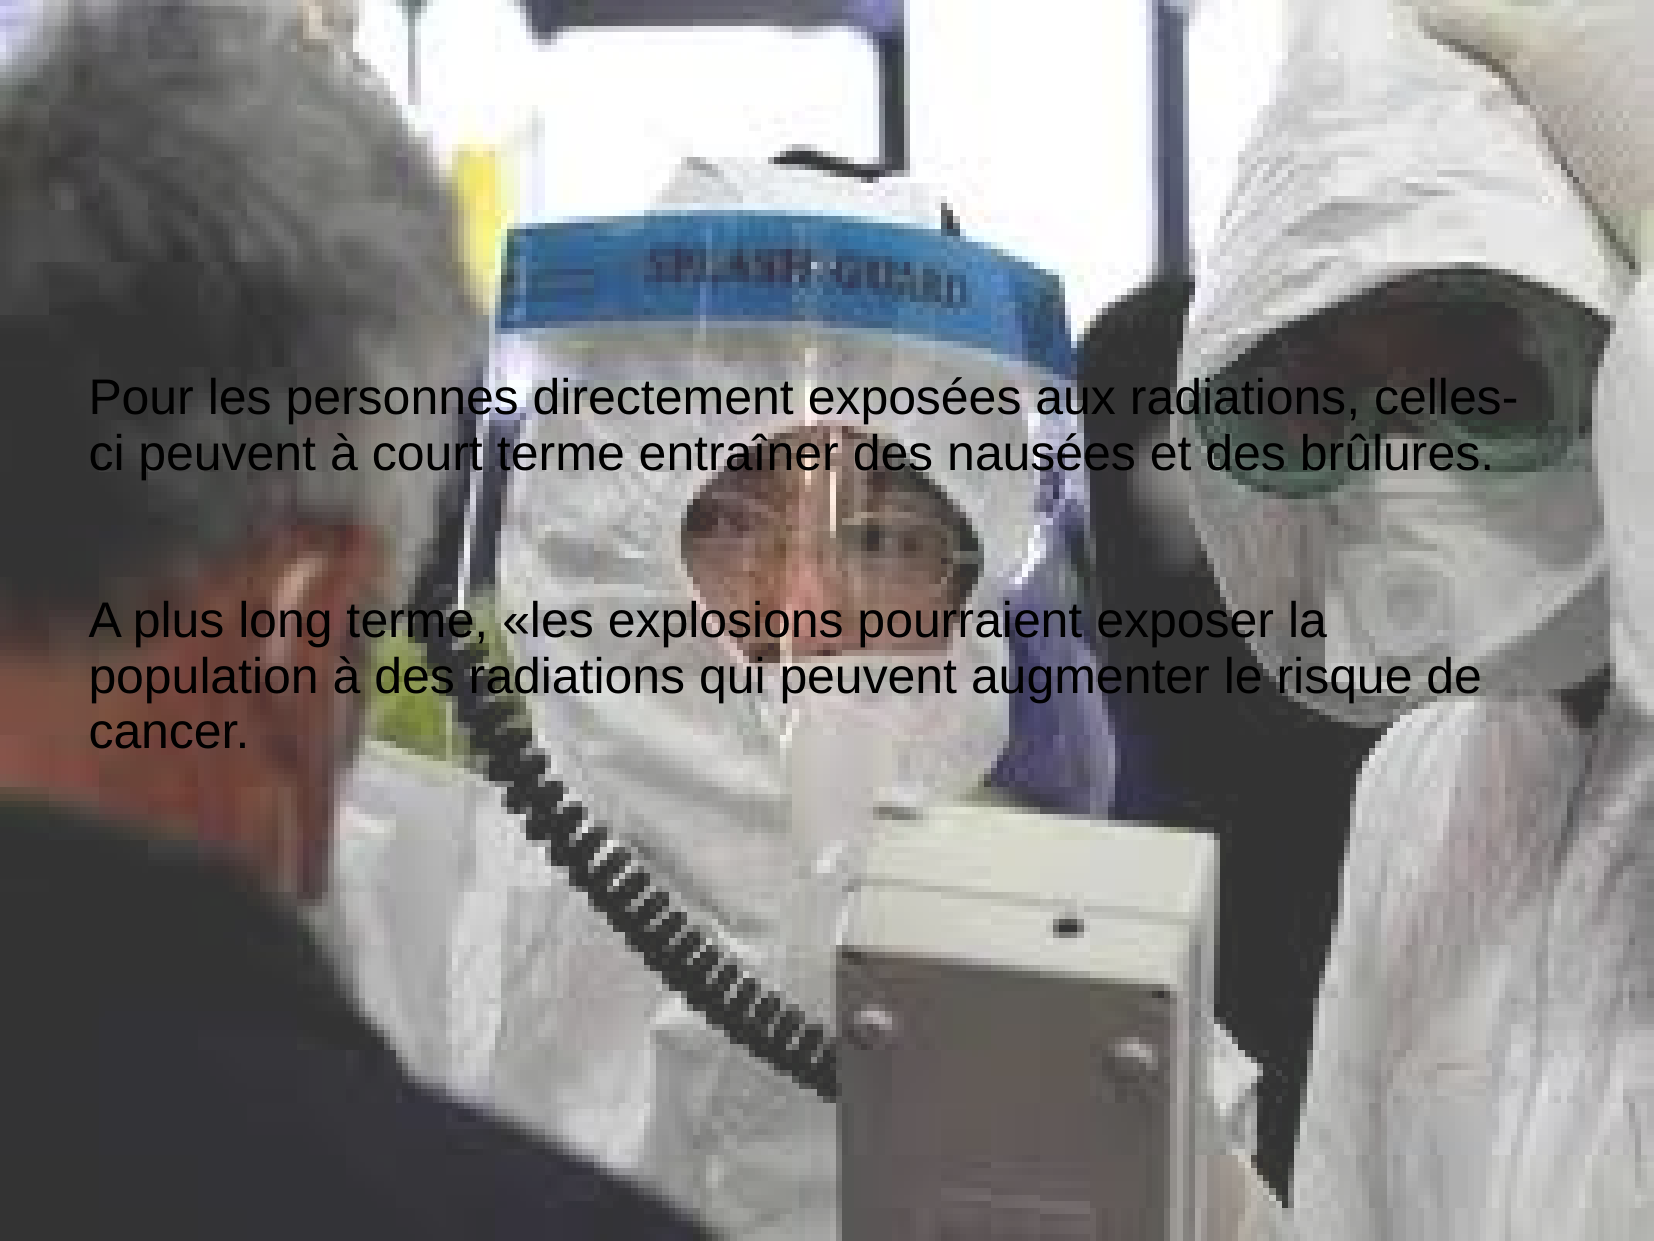

# Pour les personnes directement exposées aux radiations, celles-ci peuvent à court terme entraîner des nausées et des brûlures.
A plus long terme, «les explosions pourraient exposer la population à des radiations qui peuvent augmenter le risque de cancer.